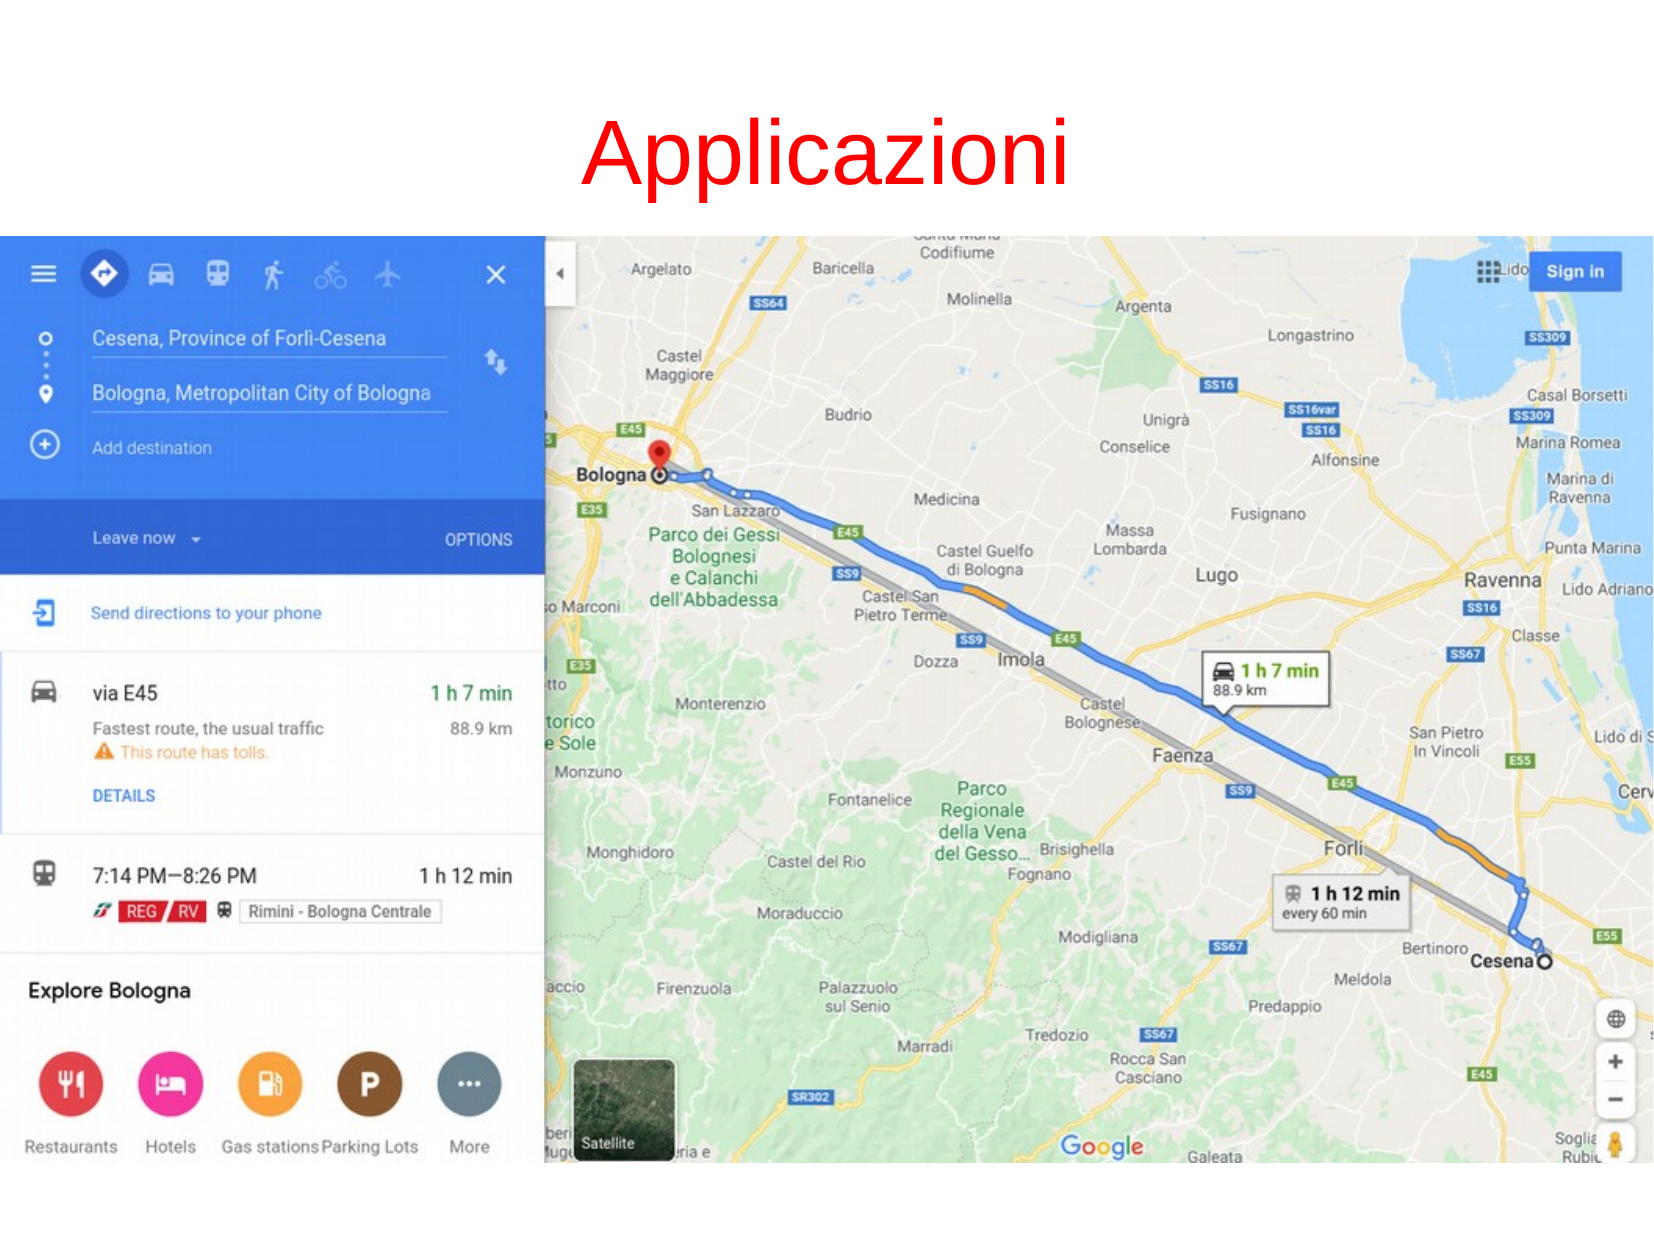

# Applicazioni
Cammini di Costo Minimo
5